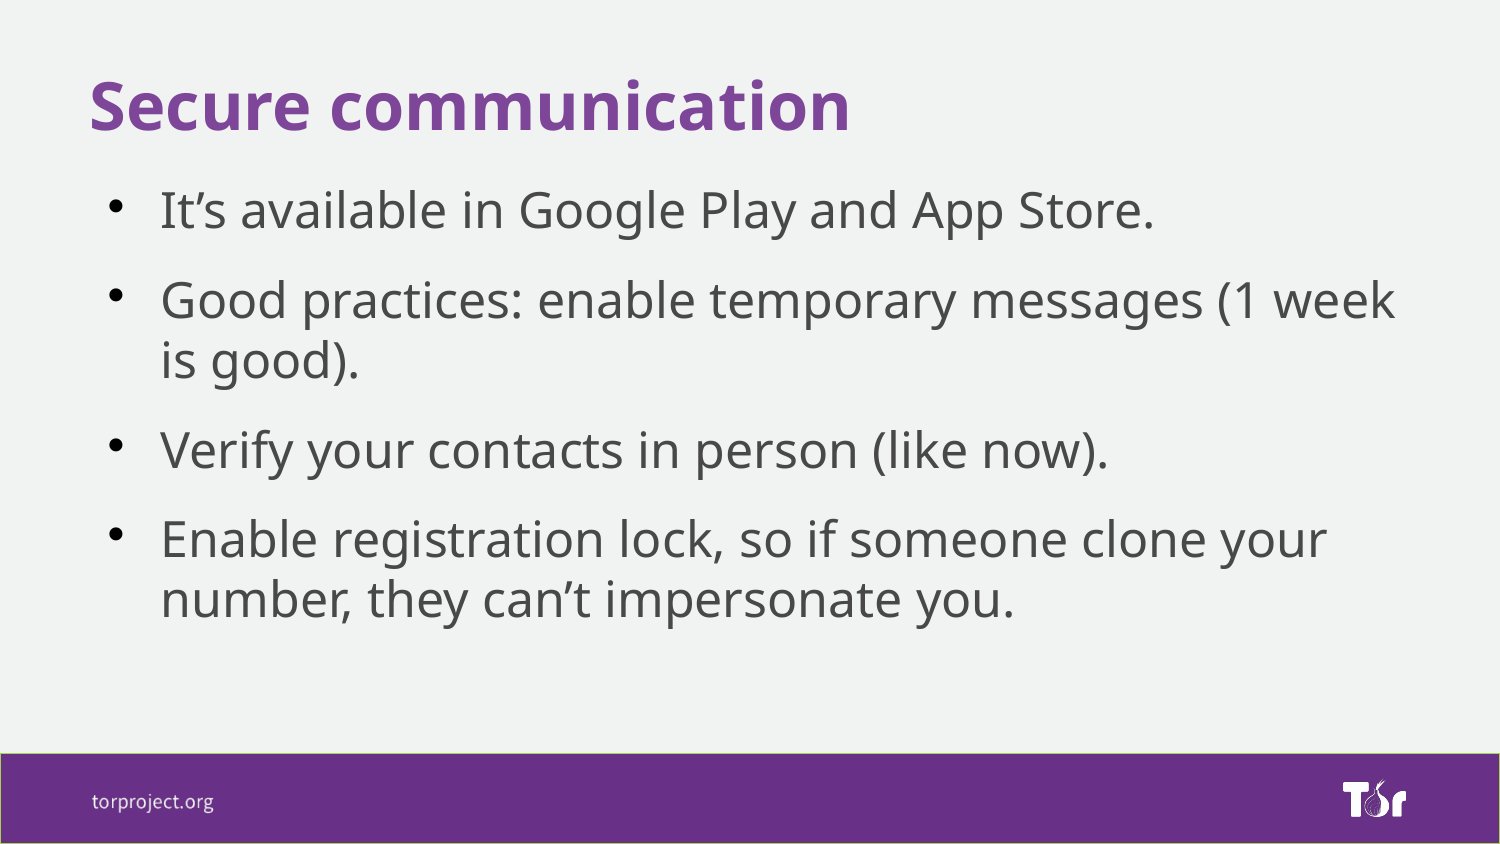

Secure communication
It’s available in Google Play and App Store.
Good practices: enable temporary messages (1 week is good).
Verify your contacts in person (like now).
Enable registration lock, so if someone clone your number, they can’t impersonate you.